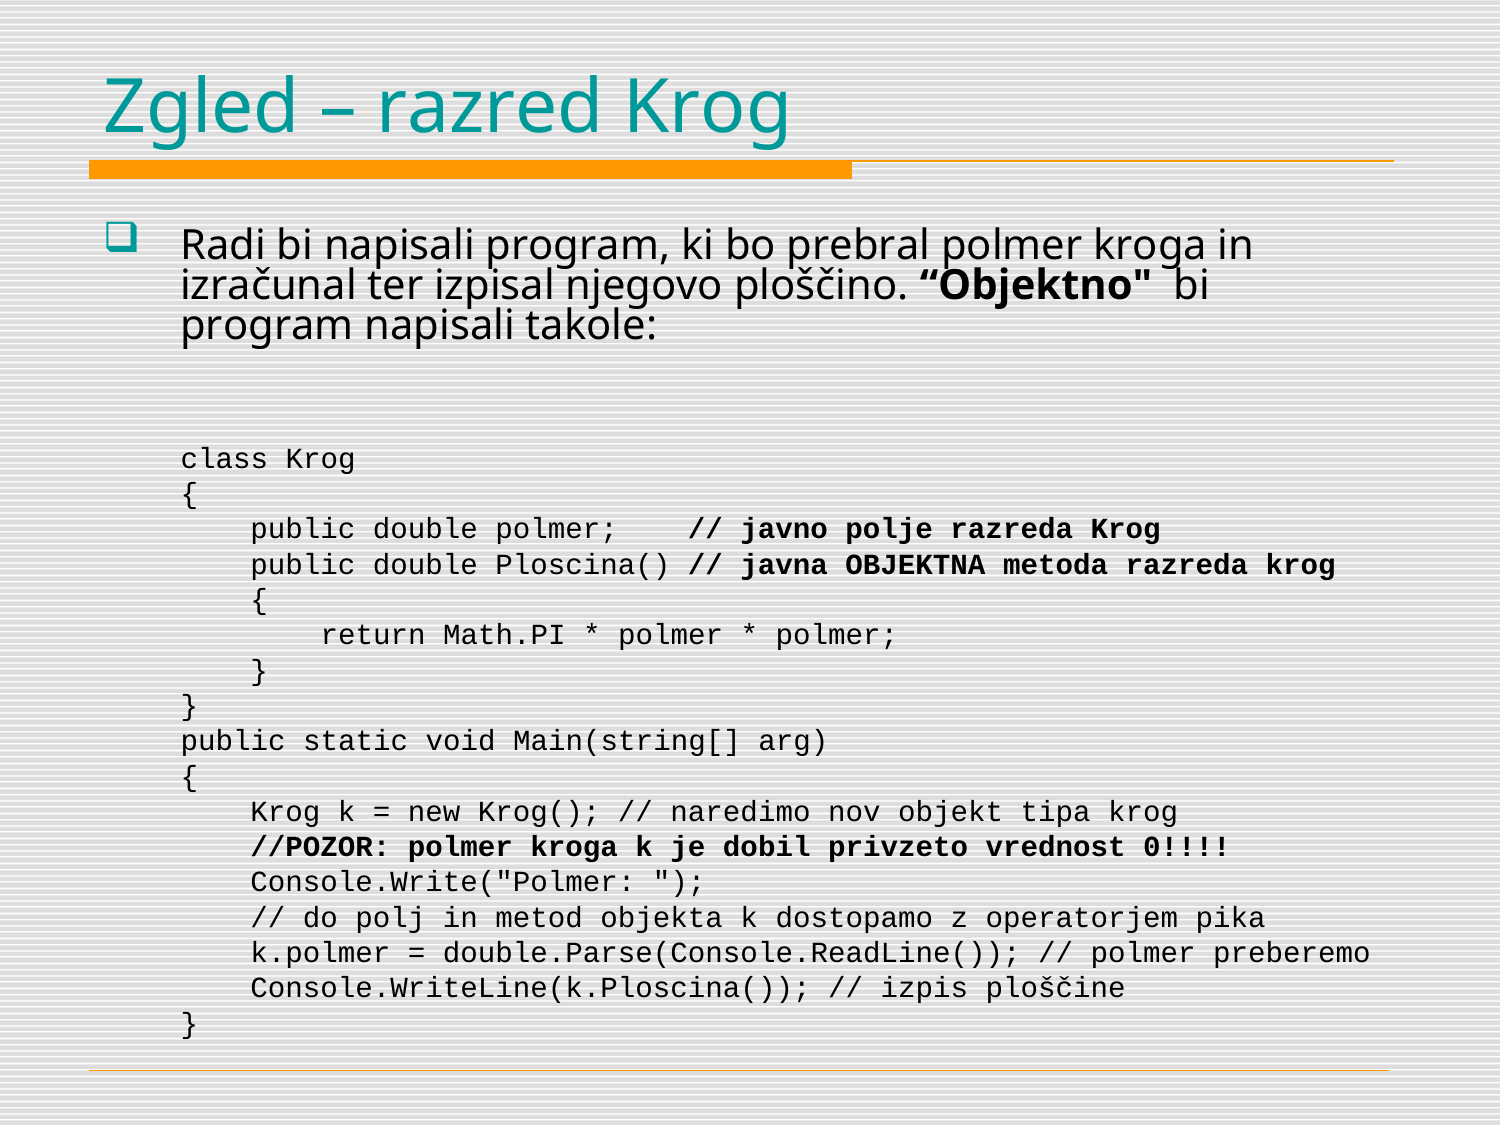

# Zgled – razred Krog
Radi bi napisali program, ki bo prebral polmer kroga in izračunal ter izpisal njegovo ploščino. “Objektno" bi program napisali takole:
class Krog
{
 public double polmer; // javno polje razreda Krog
 public double Ploscina() // javna OBJEKTNA metoda razreda krog
 {
 return Math.PI * polmer * polmer;
 }
}
public static void Main(string[] arg)
{
 Krog k = new Krog(); // naredimo nov objekt tipa krog
 //POZOR: polmer kroga k je dobil privzeto vrednost 0!!!!
 Console.Write("Polmer: ");
 // do polj in metod objekta k dostopamo z operatorjem pika
 k.polmer = double.Parse(Console.ReadLine()); // polmer preberemo
 Console.WriteLine(k.Ploscina()); // izpis ploščine
}